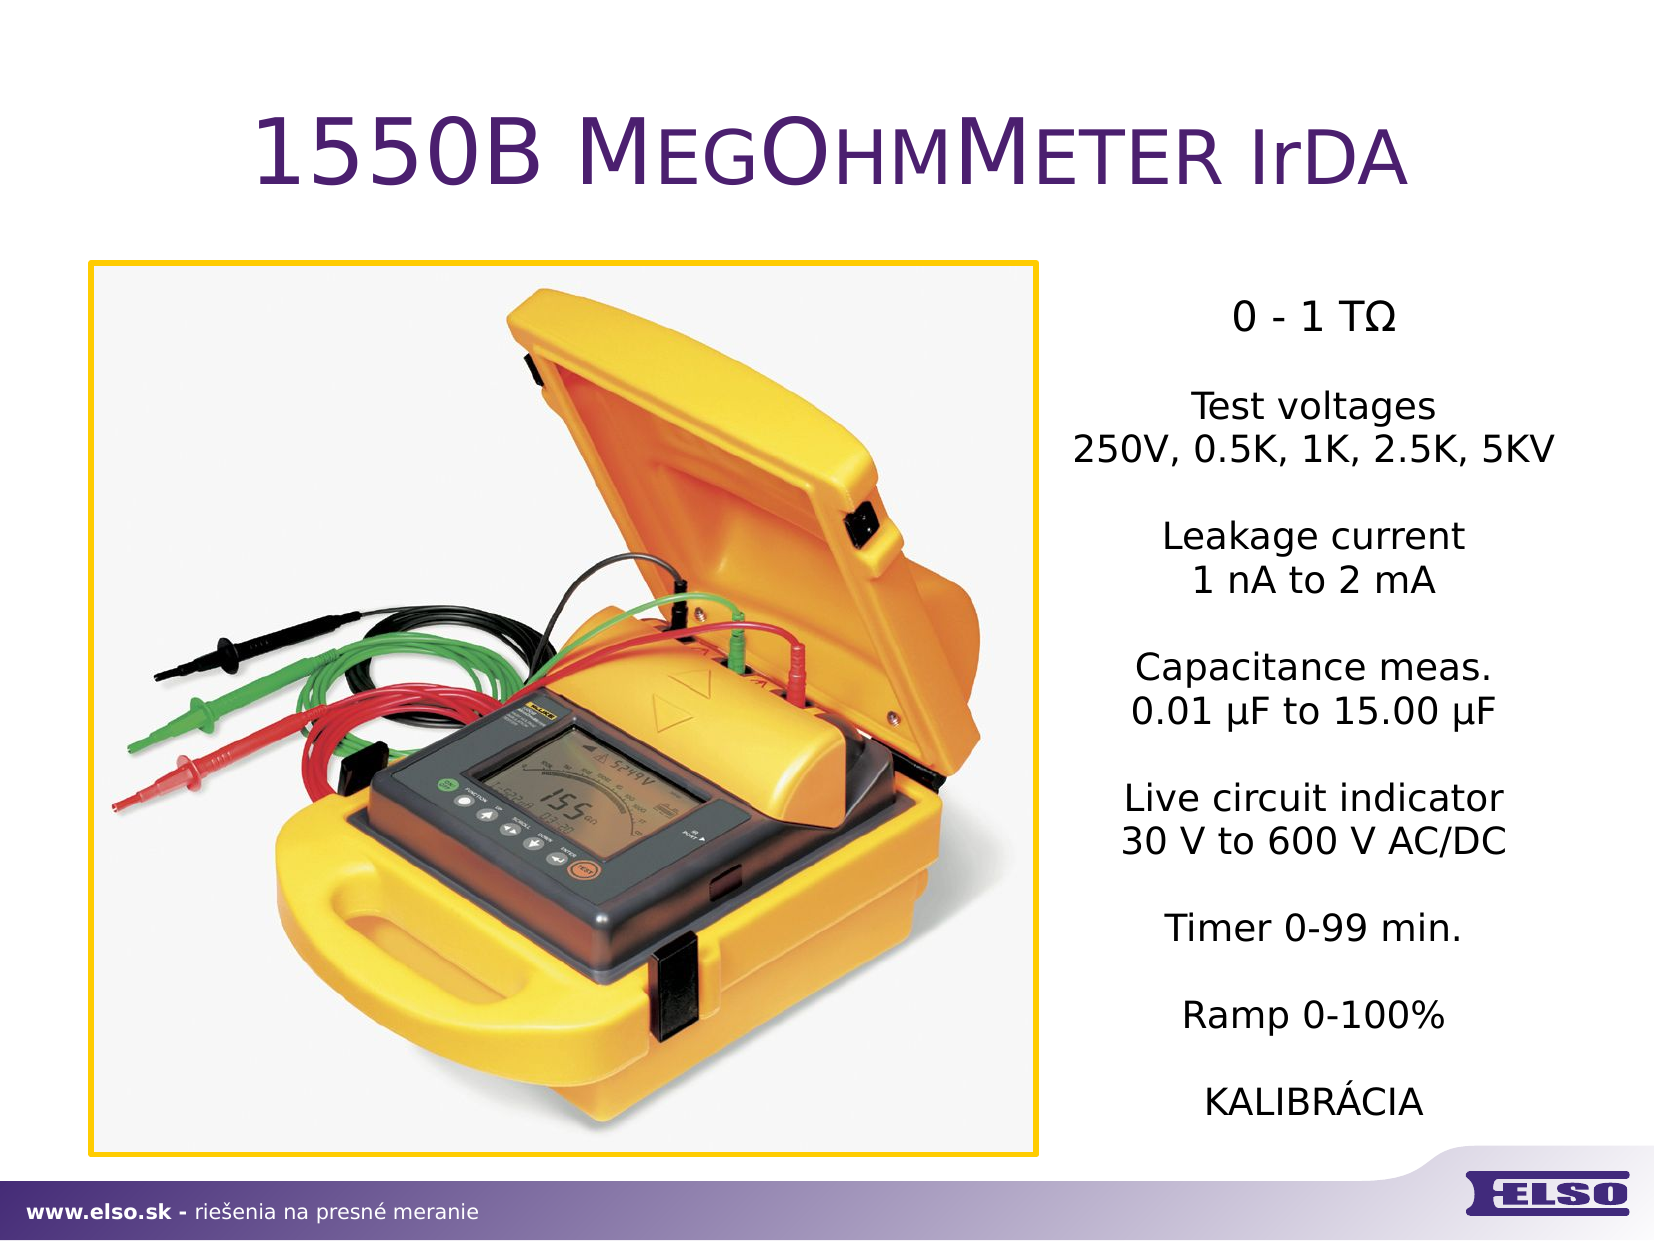

# 1550B MEGOHMMETER IrDA
0 - 1 TΩ
Test voltages
250V, 0.5K, 1K, 2.5K, 5KV
Leakage current
1 nA to 2 mA
Capacitance meas.
0.01 µF to 15.00 µF
Live circuit indicator
30 V to 600 V AC/DC
Timer 0-99 min.
Ramp 0-100%
KALIBRÁCIA